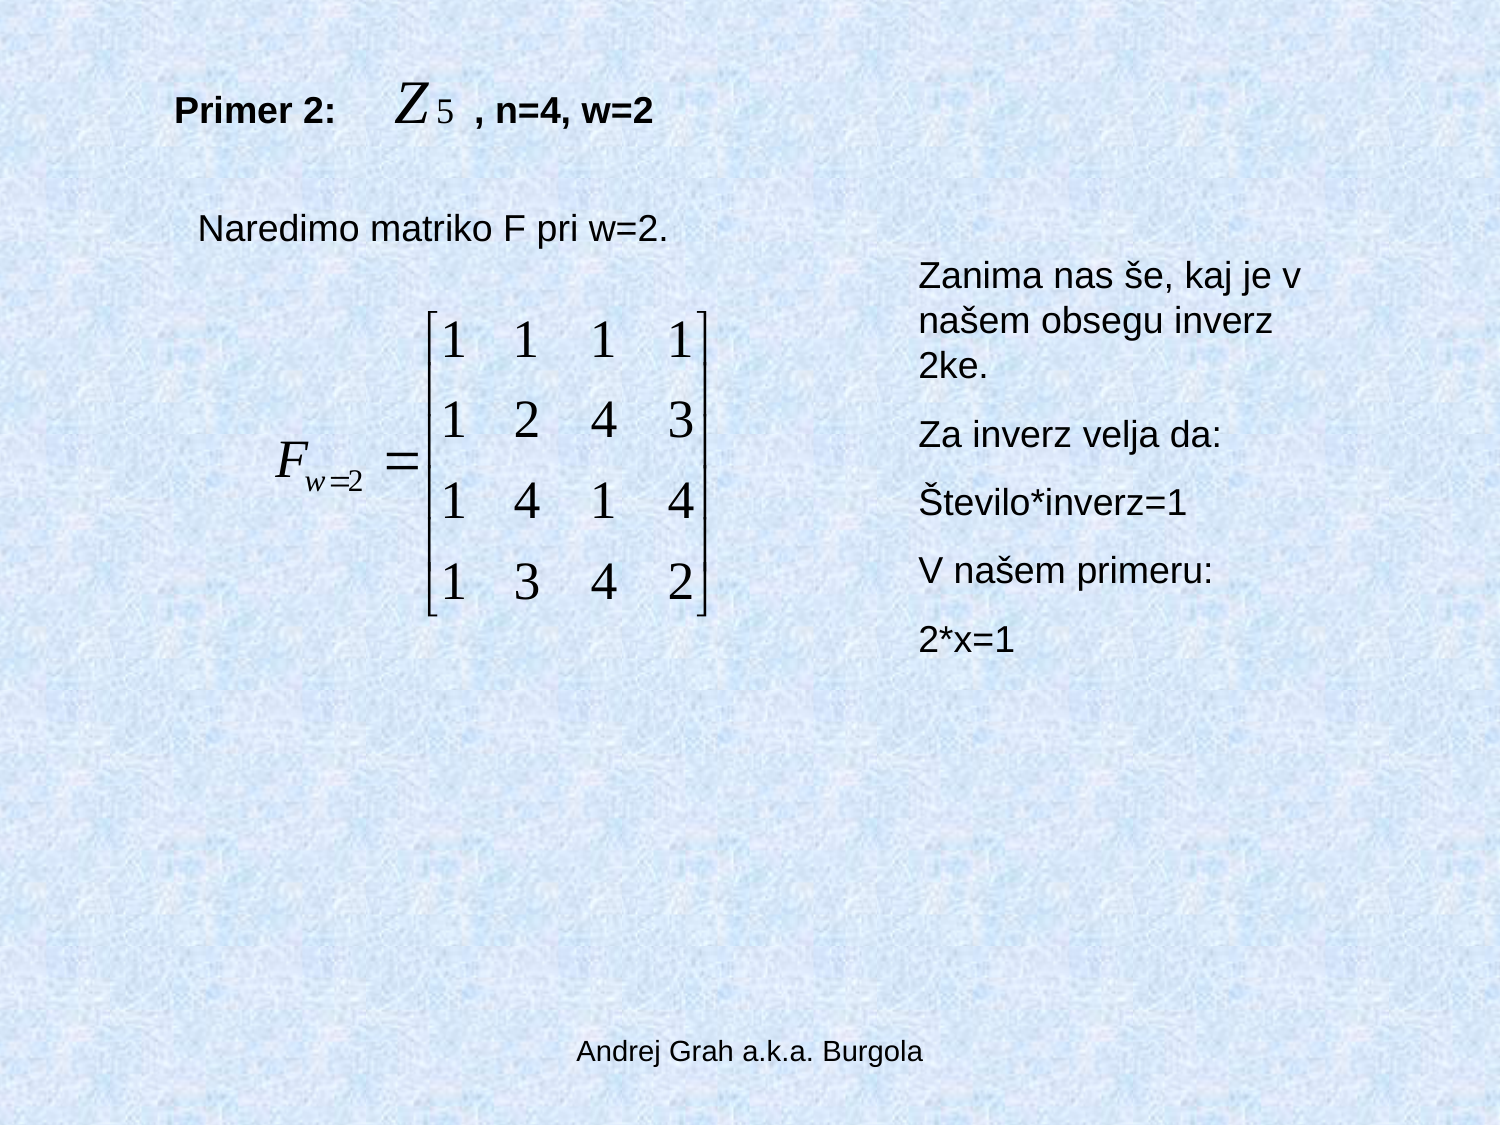

Primer 2:	, n=4, w=2
Naredimo matriko F pri w=2.
Zanima nas še, kaj je v našem obsegu inverz 2ke.
Za inverz velja da:
Število*inverz=1
V našem primeru:
2*x=1
Andrej Grah a.k.a. Burgola